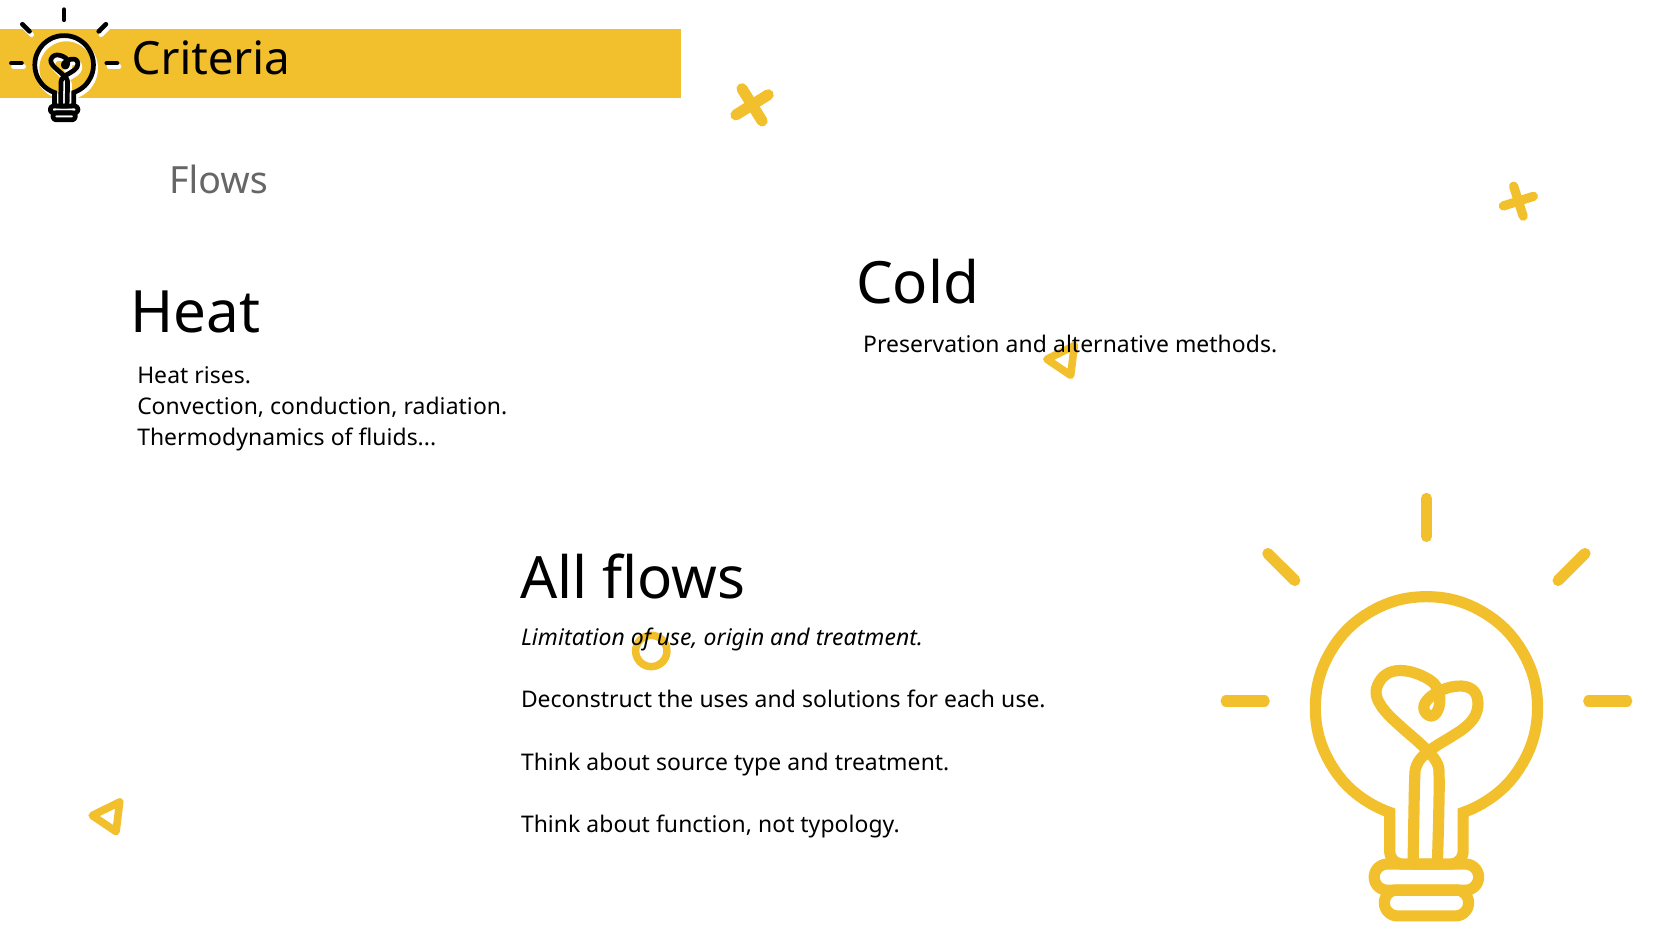

Criteria
# Flows
Cold
Heat
Preservation and alternative methods.
Heat rises.
Convection, conduction, radiation.
Thermodynamics of fluids...
All flows
Limitation of use, origin and treatment.
Deconstruct the uses and solutions for each use.
Think about source type and treatment.
Think about function, not typology.